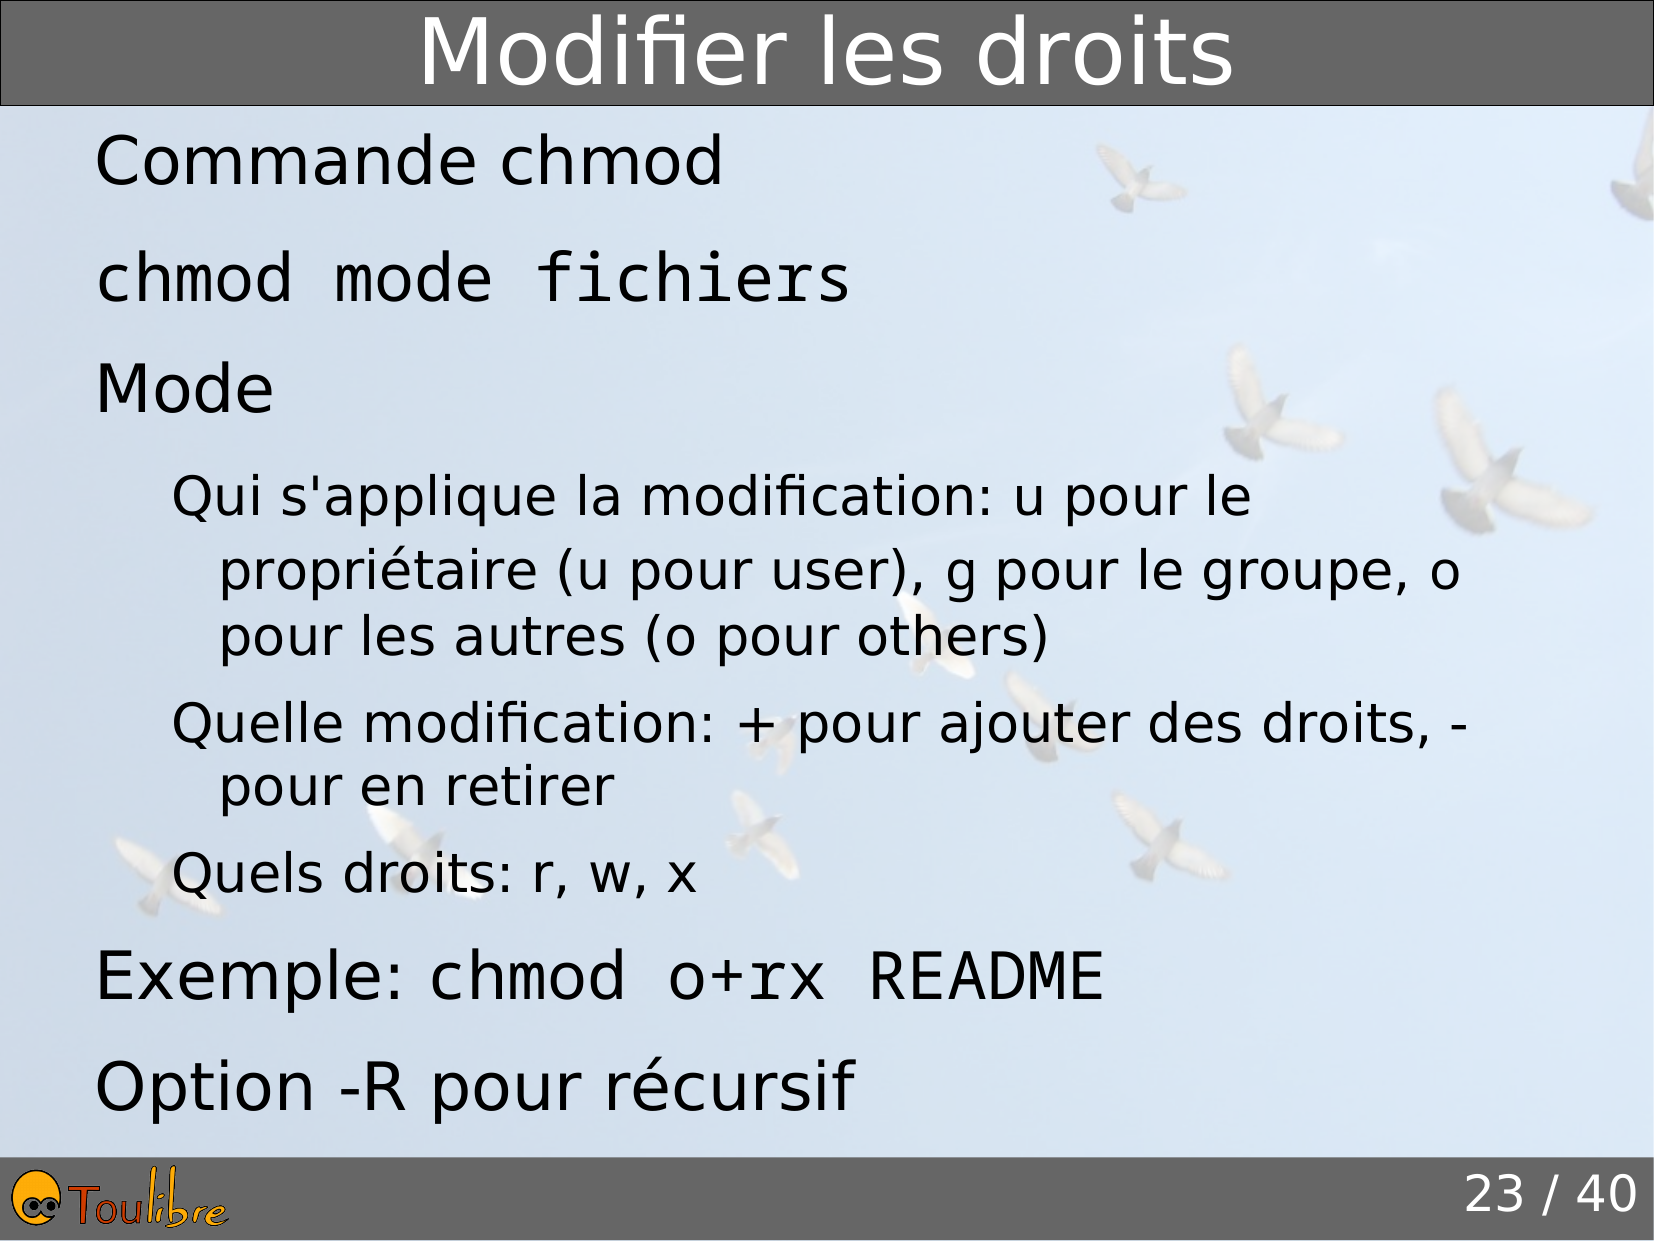

# Modifier les droits
Commande chmod
chmod mode fichiers
Mode
Qui s'applique la modification: u pour le propriétaire (u pour user), g pour le groupe, o pour les autres (o pour others)
Quelle modification: + pour ajouter des droits, - pour en retirer
Quels droits: r, w, x
Exemple: chmod o+rx README
Option -R pour récursif